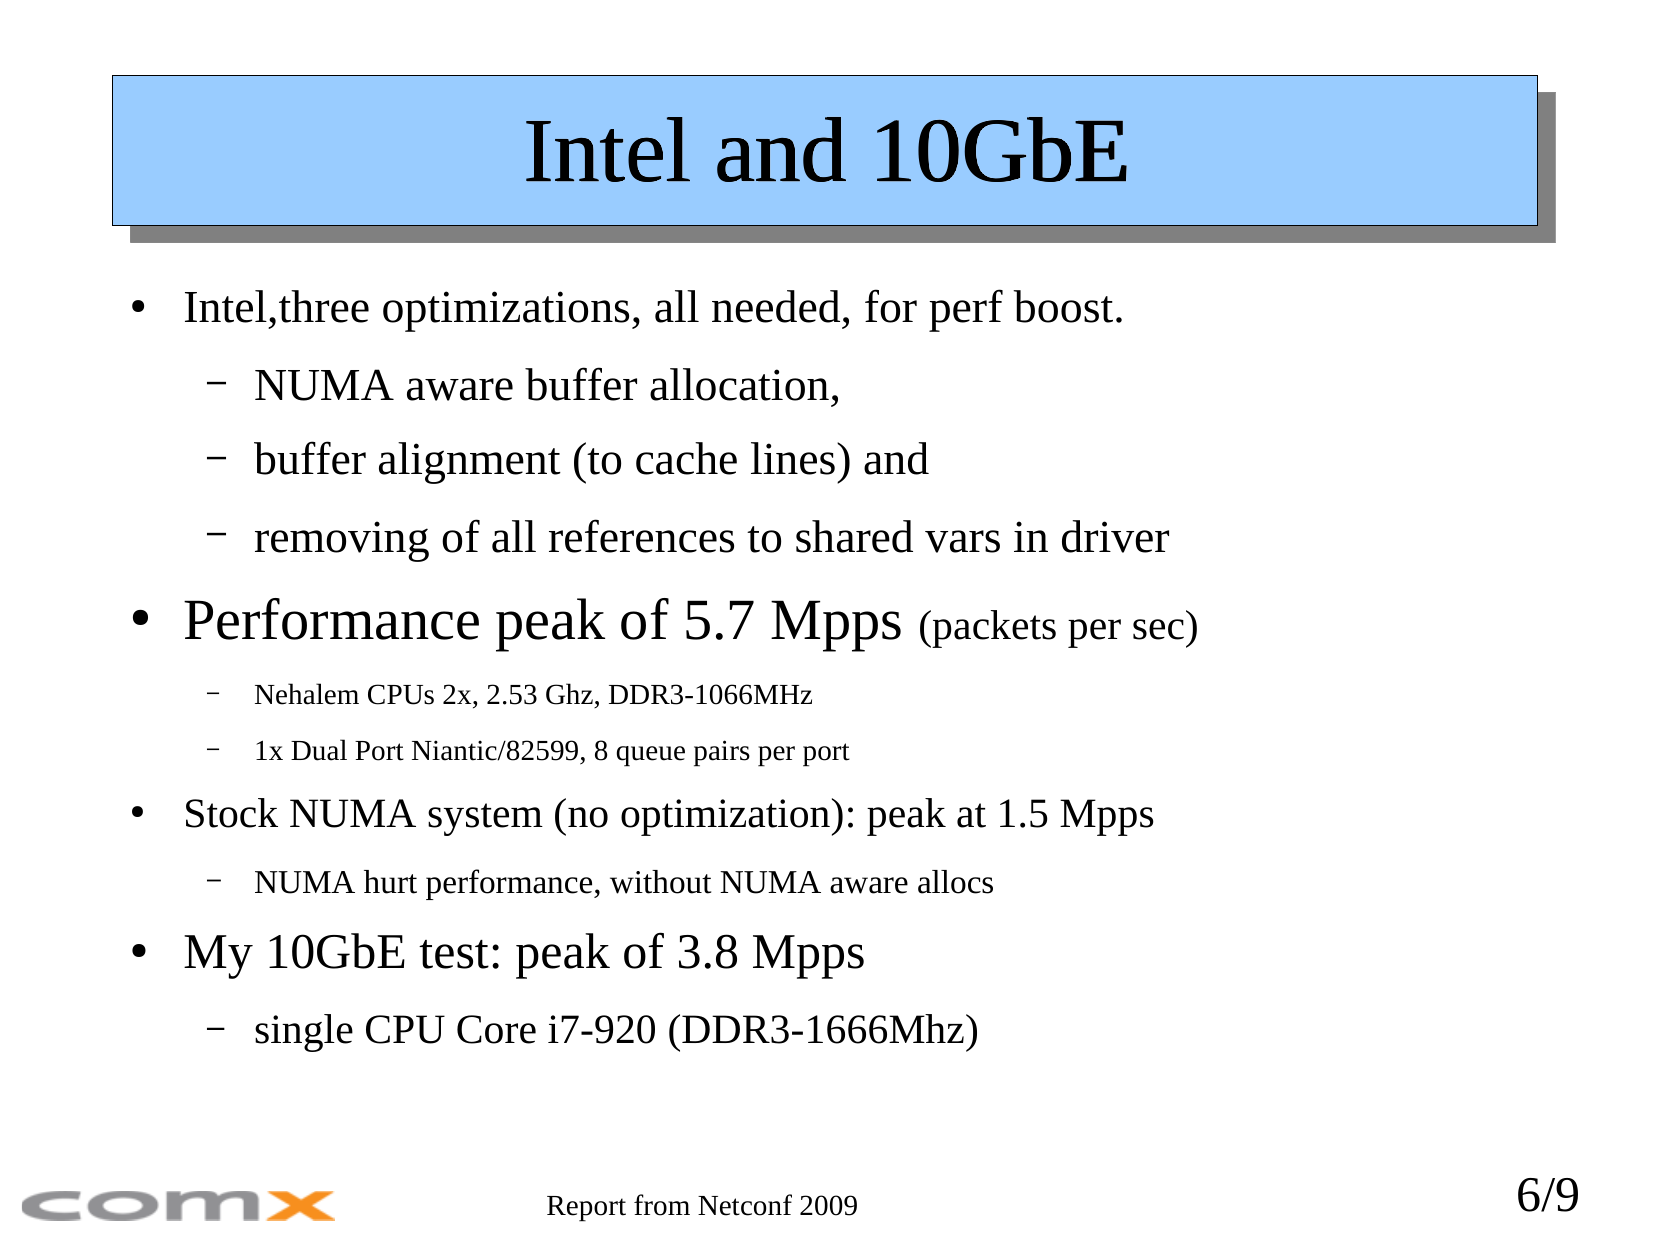

# Intel and 10GbE
Intel,three optimizations, all needed, for perf boost.
NUMA aware buffer allocation,
buffer alignment (to cache lines) and
removing of all references to shared vars in driver
Performance peak of 5.7 Mpps (packets per sec)
Nehalem CPUs 2x, 2.53 Ghz, DDR3-1066MHz
1x Dual Port Niantic/82599, 8 queue pairs per port
Stock NUMA system (no optimization): peak at 1.5 Mpps
NUMA hurt performance, without NUMA aware allocs
My 10GbE test: peak of 3.8 Mpps
single CPU Core i7-920 (DDR3-1666Mhz)